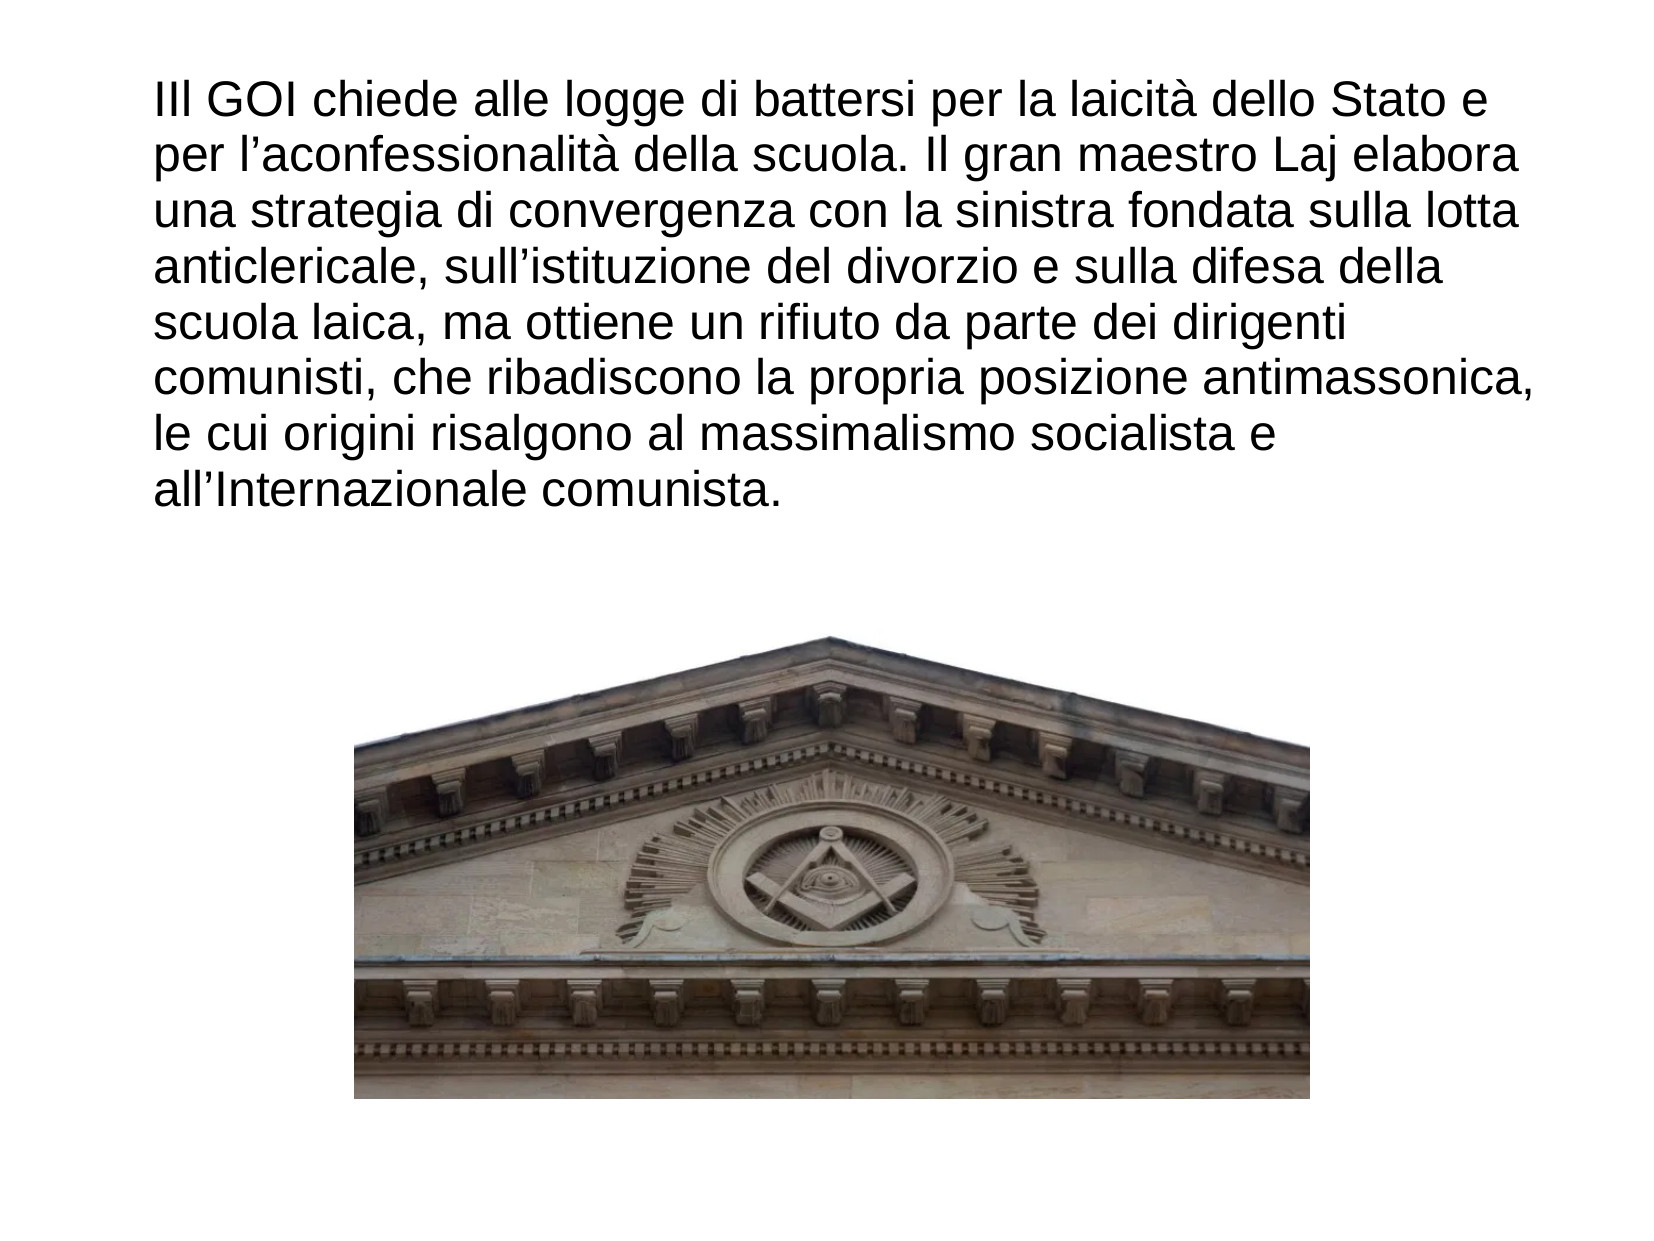

# IIl GOI chiede alle logge di battersi per la laicità dello Stato e per l’aconfessionalità della scuola. Il gran maestro Laj elabora una strategia di convergenza con la sinistra fondata sulla lotta anticlericale, sull’istituzione del divorzio e sulla difesa della scuola laica, ma ottiene un rifiuto da parte dei dirigenti comunisti, che ribadiscono la propria posizione antimassonica, le cui origini risalgono al massimalismo socialista e all’Internazionale comunista.